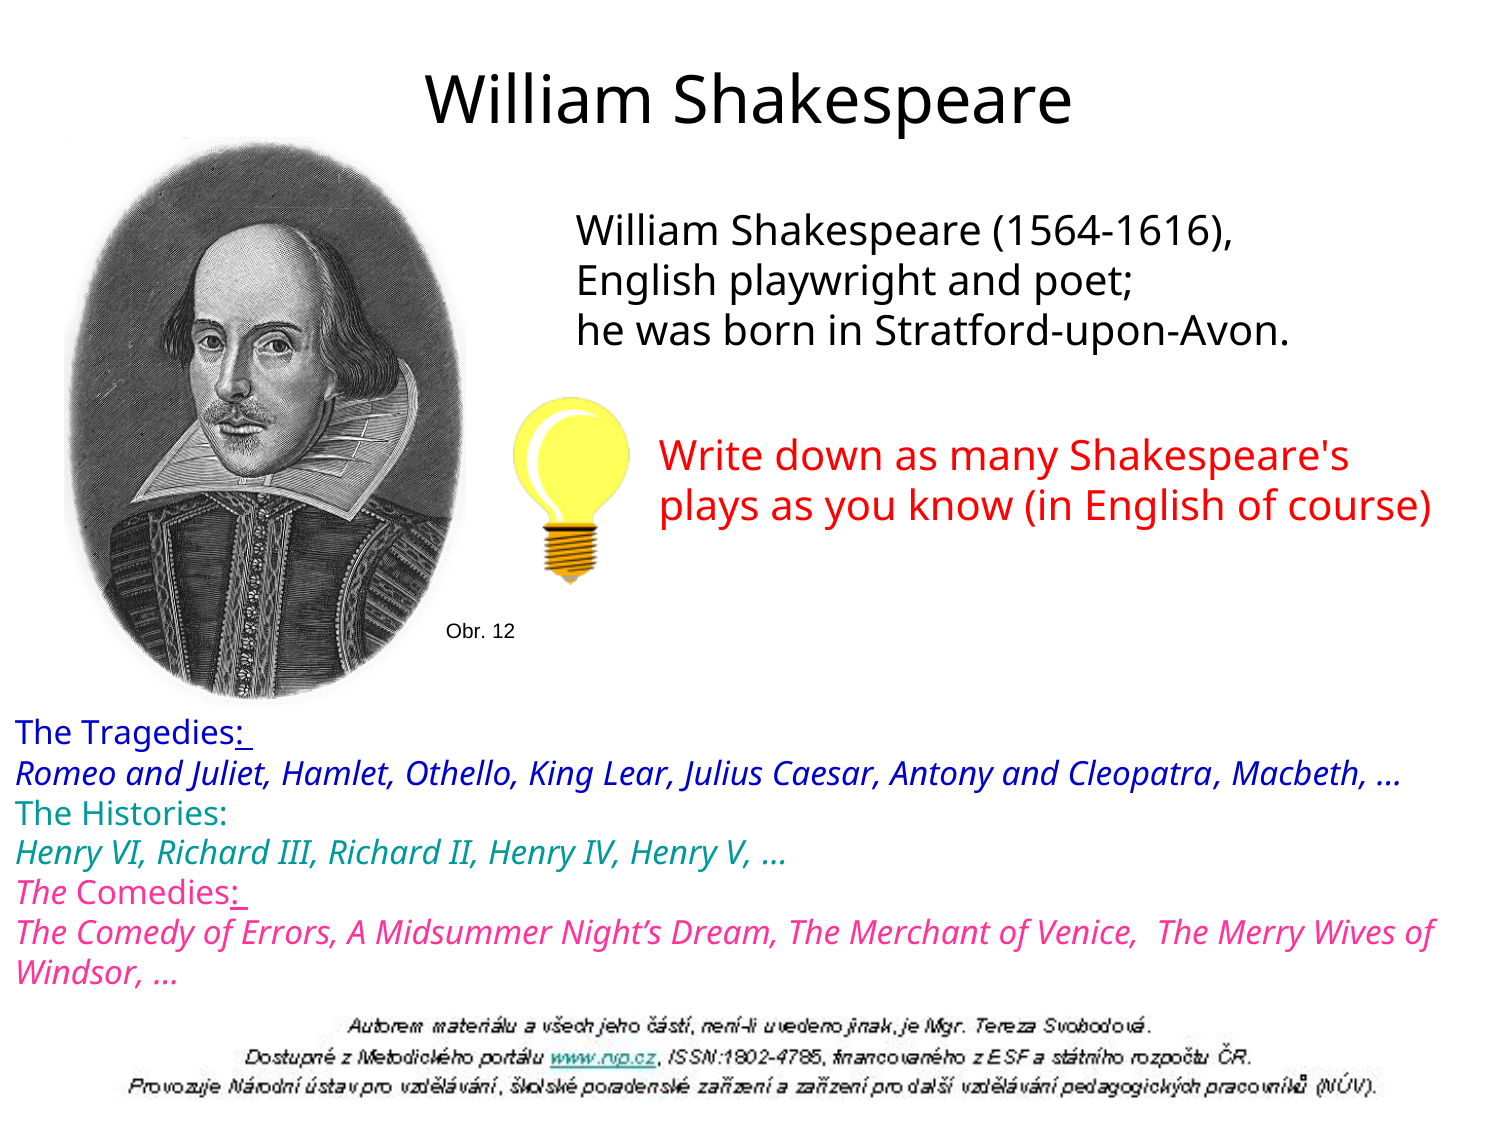

# William Shakespeare
William Shakespeare (1564-1616),
English playwright and poet;
he was born in Stratford-upon-Avon.
Write down as many Shakespeare's plays as you know (in English of course)
Obr. 12
The Tragedies:
Romeo and Juliet, Hamlet, Othello, King Lear, Julius Caesar, Antony and Cleopatra, Macbeth, …
The Histories:
Henry VI, Richard III, Richard II, Henry IV, Henry V, …
The Comedies:
The Comedy of Errors, A Midsummer Night’s Dream, The Merchant of Venice, The Merry Wives of Windsor, …